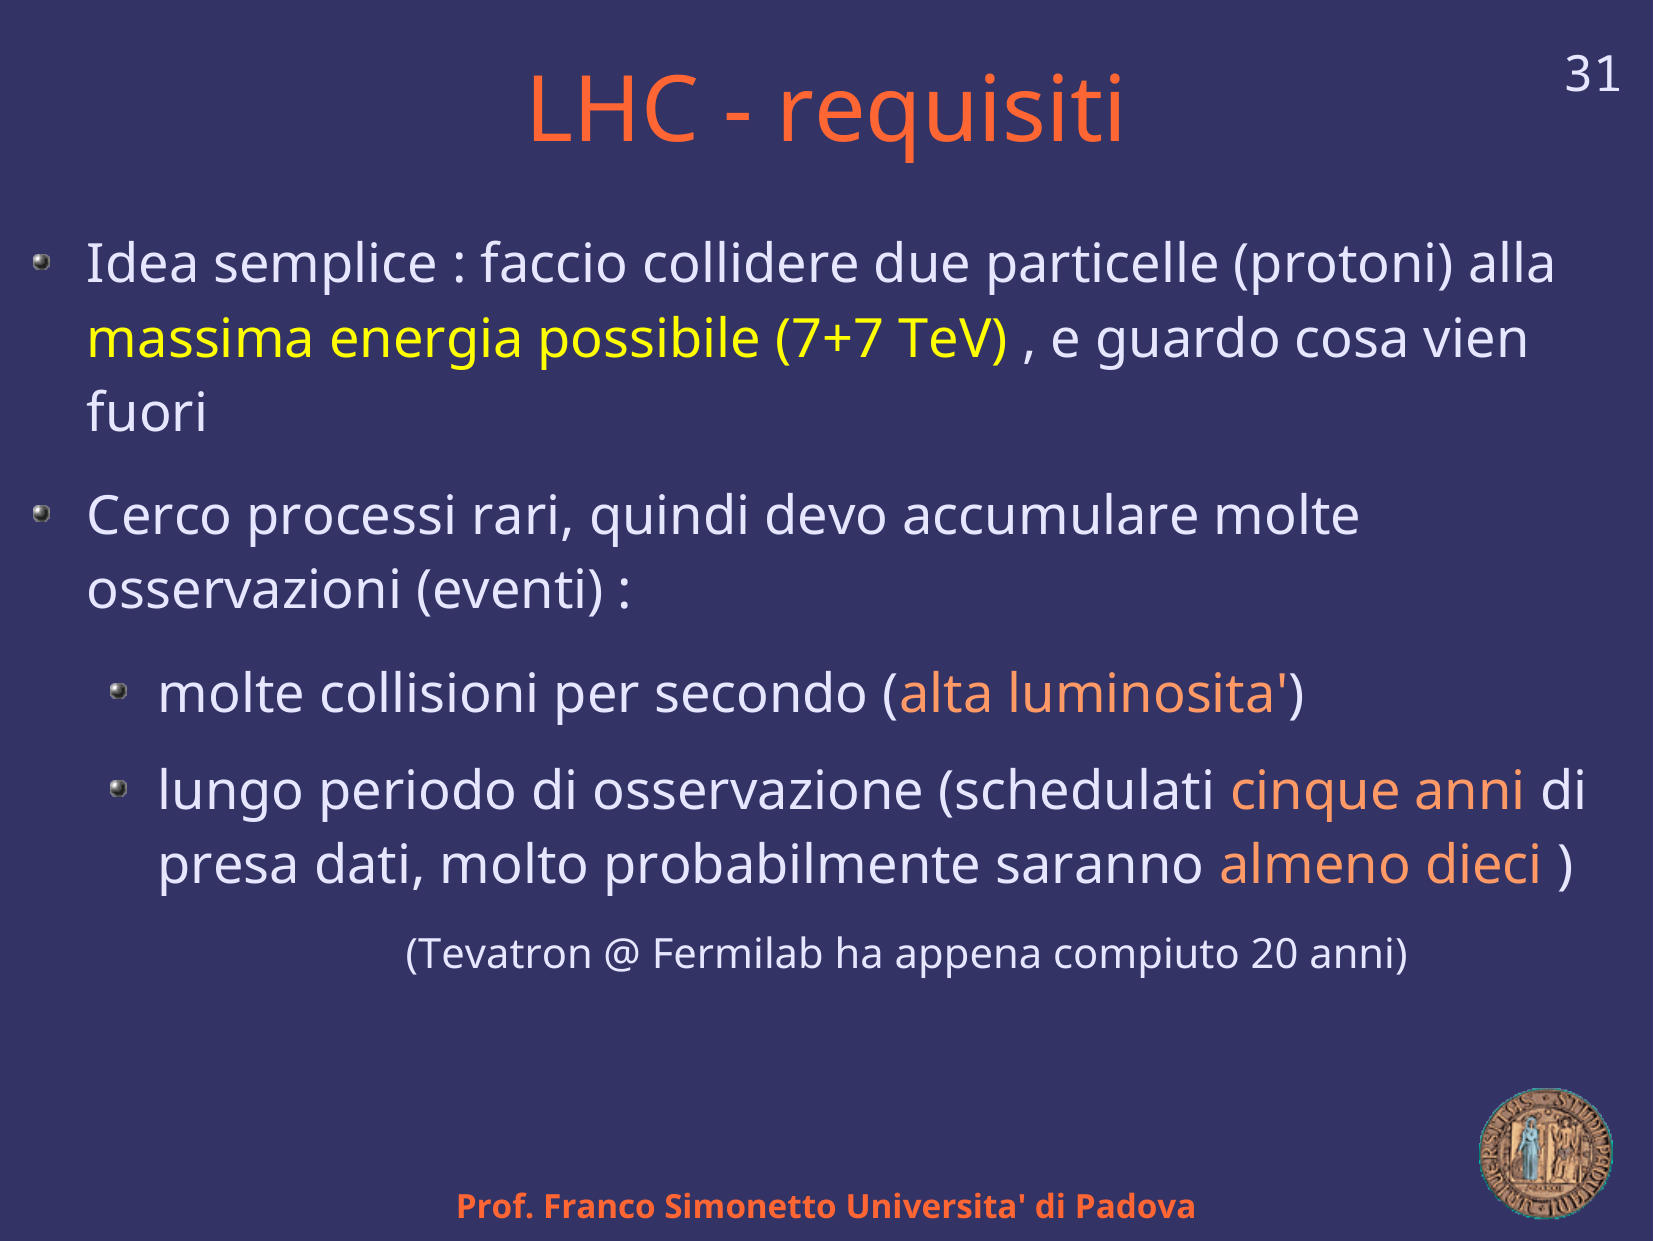

31
# LHC - requisiti
Idea semplice : faccio collidere due particelle (protoni) alla massima energia possibile (7+7 TeV) , e guardo cosa vien fuori
Cerco processi rari, quindi devo accumulare molte osservazioni (eventi) :
molte collisioni per secondo (alta luminosita')
lungo periodo di osservazione (schedulati cinque anni di presa dati, molto probabilmente saranno almeno dieci )
(Tevatron @ Fermilab ha appena compiuto 20 anni)